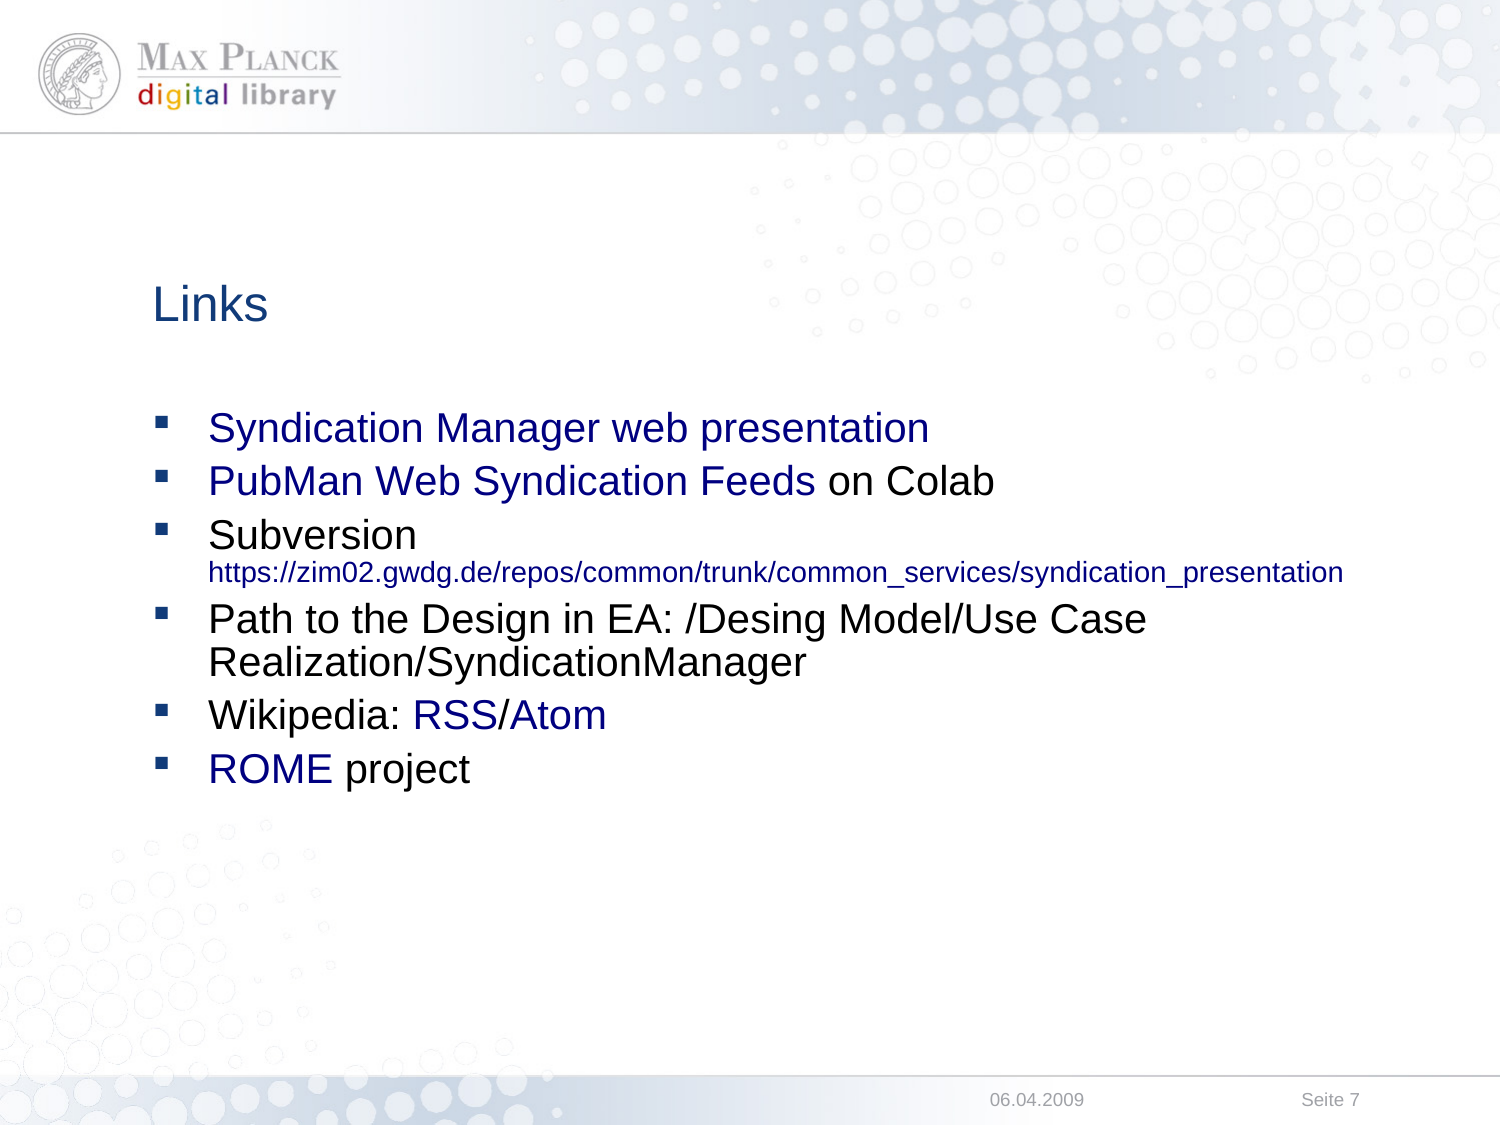

# Links
Syndication Manager web presentation
PubMan Web Syndication Feeds on Colab
Subversion https://zim02.gwdg.de/repos/common/trunk/common_services/syndication_presentation
Path to the Design in EA: /Desing Model/Use Case Realization/SyndicationManager
Wikipedia: RSS/Atom
ROME project